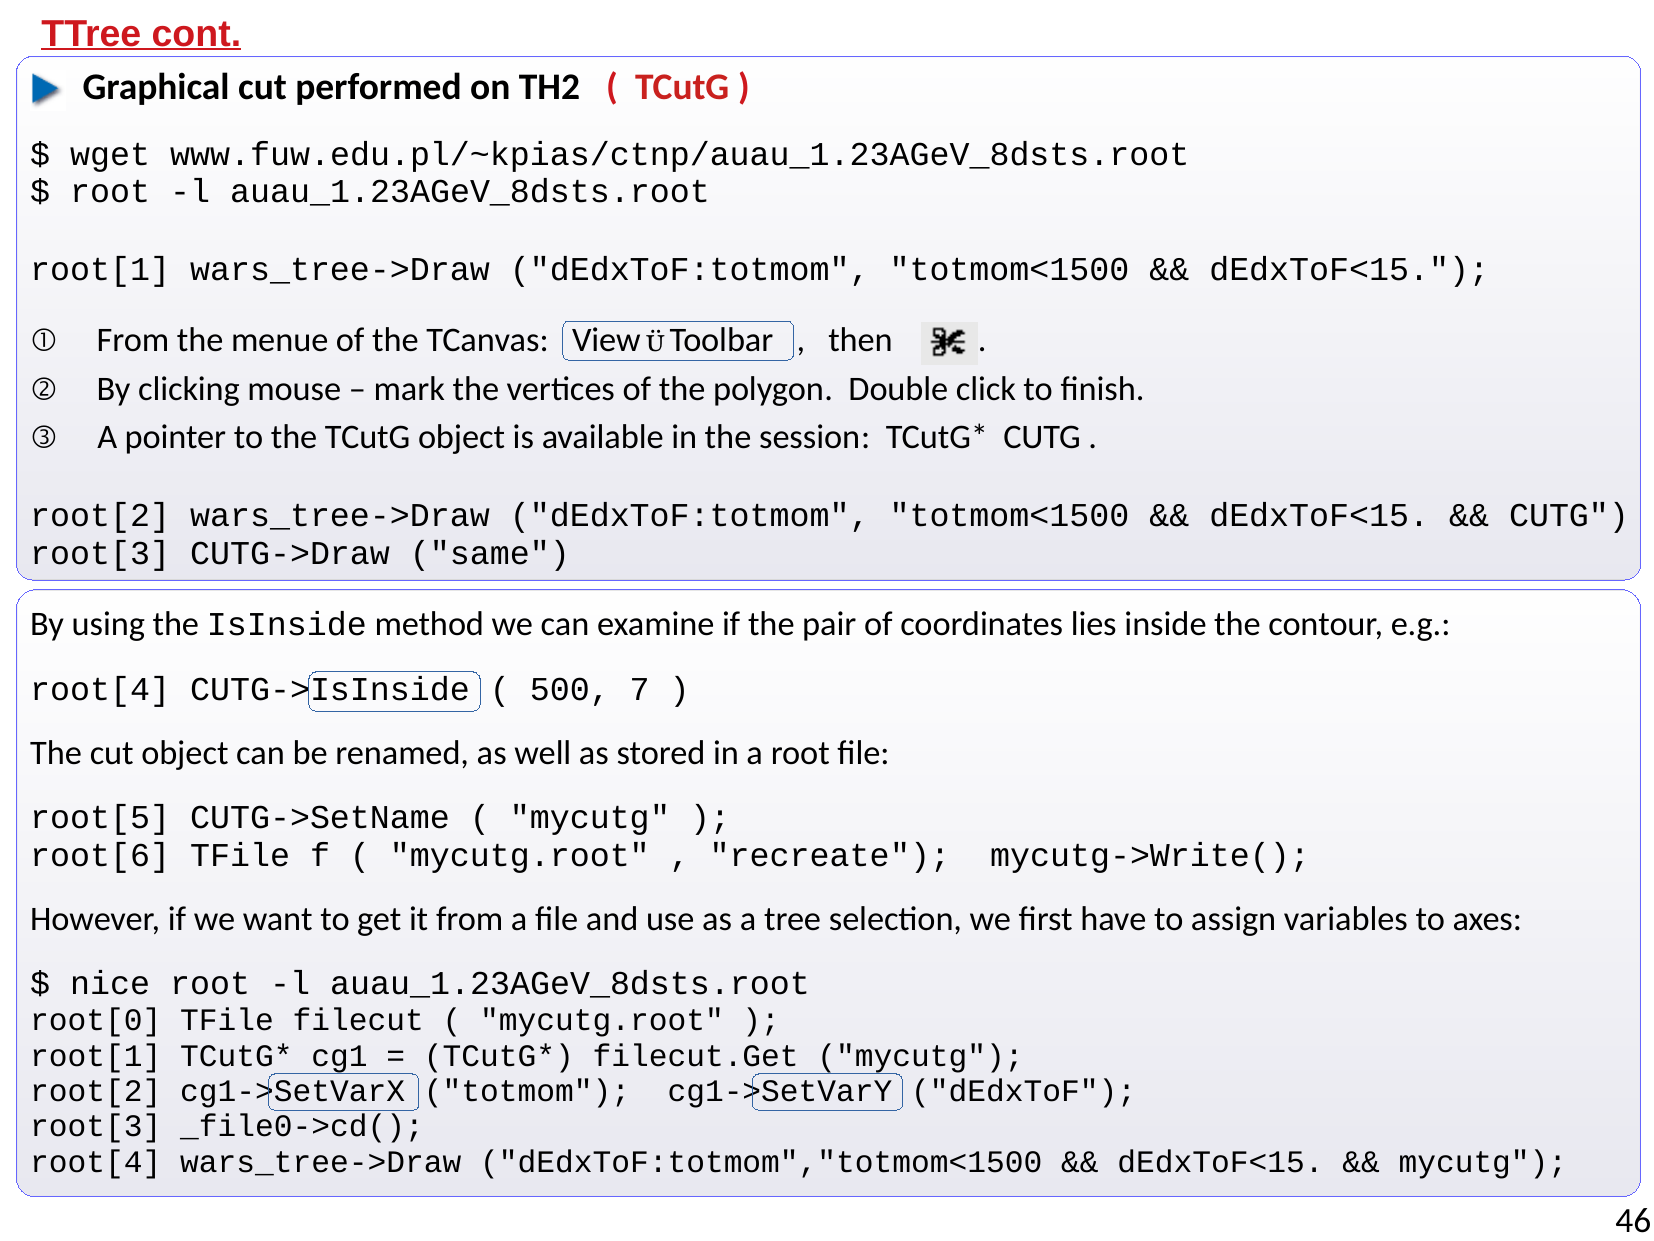

TTree cont.
 Graphical cut performed on TH2 ( TCutG )
$ wget www.fuw.edu.pl/~kpias/ctnp/auau_1.23AGeV_8dsts.root
$ root -l auau_1.23AGeV_8dsts.root
root[1] wars_tree->Draw ("dEdxToF:totmom", "totmom<1500 && dEdxToF<15.");
 From the menue of the TCanvas: View  Toolbar , then .
 By clicking mouse – mark the vertices of the polygon. Double click to finish.
③ A pointer to the TCutG object is available in the session: TCutG* CUTG .
root[2] wars_tree->Draw ("dEdxToF:totmom", "totmom<1500 && dEdxToF<15. && CUTG")
root[3] CUTG->Draw ("same")
By using the IsInside method we can examine if the pair of coordinates lies inside the contour, e.g.:
root[4] CUTG->IsInside ( 500, 7 )
The cut object can be renamed, as well as stored in a root file:
root[5] CUTG->SetName ( "mycutg" );
root[6] TFile f ( "mycutg.root" , "recreate"); mycutg->Write();
However, if we want to get it from a file and use as a tree selection, we first have to assign variables to axes:
$ nice root -l auau_1.23AGeV_8dsts.root
root[0] TFile filecut ( "mycutg.root" );
root[1] TCutG* cg1 = (TCutG*) filecut.Get ("mycutg");
root[2] cg1->SetVarX ("totmom"); cg1->SetVarY ("dEdxToF");
root[3] _file0->cd();
root[4] wars_tree->Draw ("dEdxToF:totmom","totmom<1500 && dEdxToF<15. && mycutg");